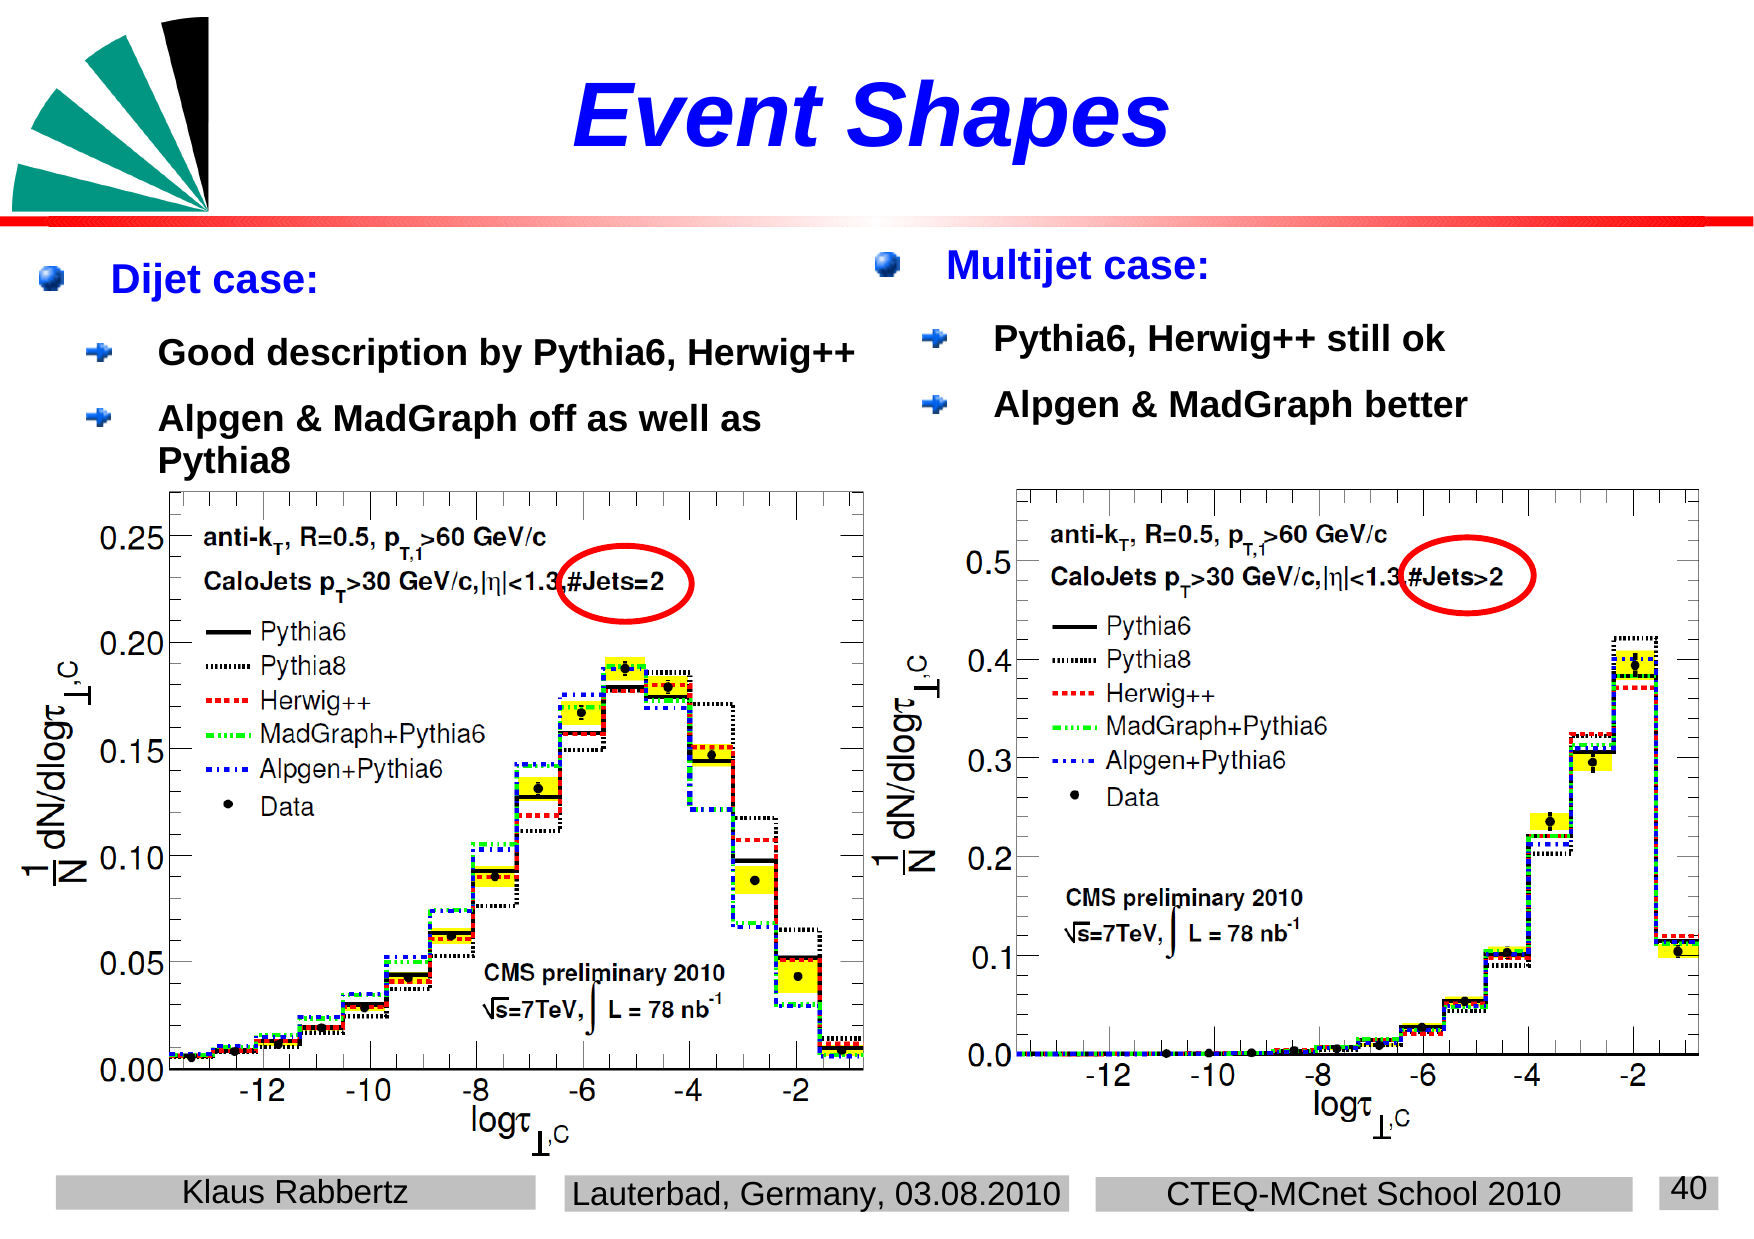

# Event Shapes
Multijet case:
Pythia6, Herwig++ still ok
Alpgen & MadGraph better
Dijet case:
Good description by Pythia6, Herwig++
Alpgen & MadGraph off as well as Pythia8